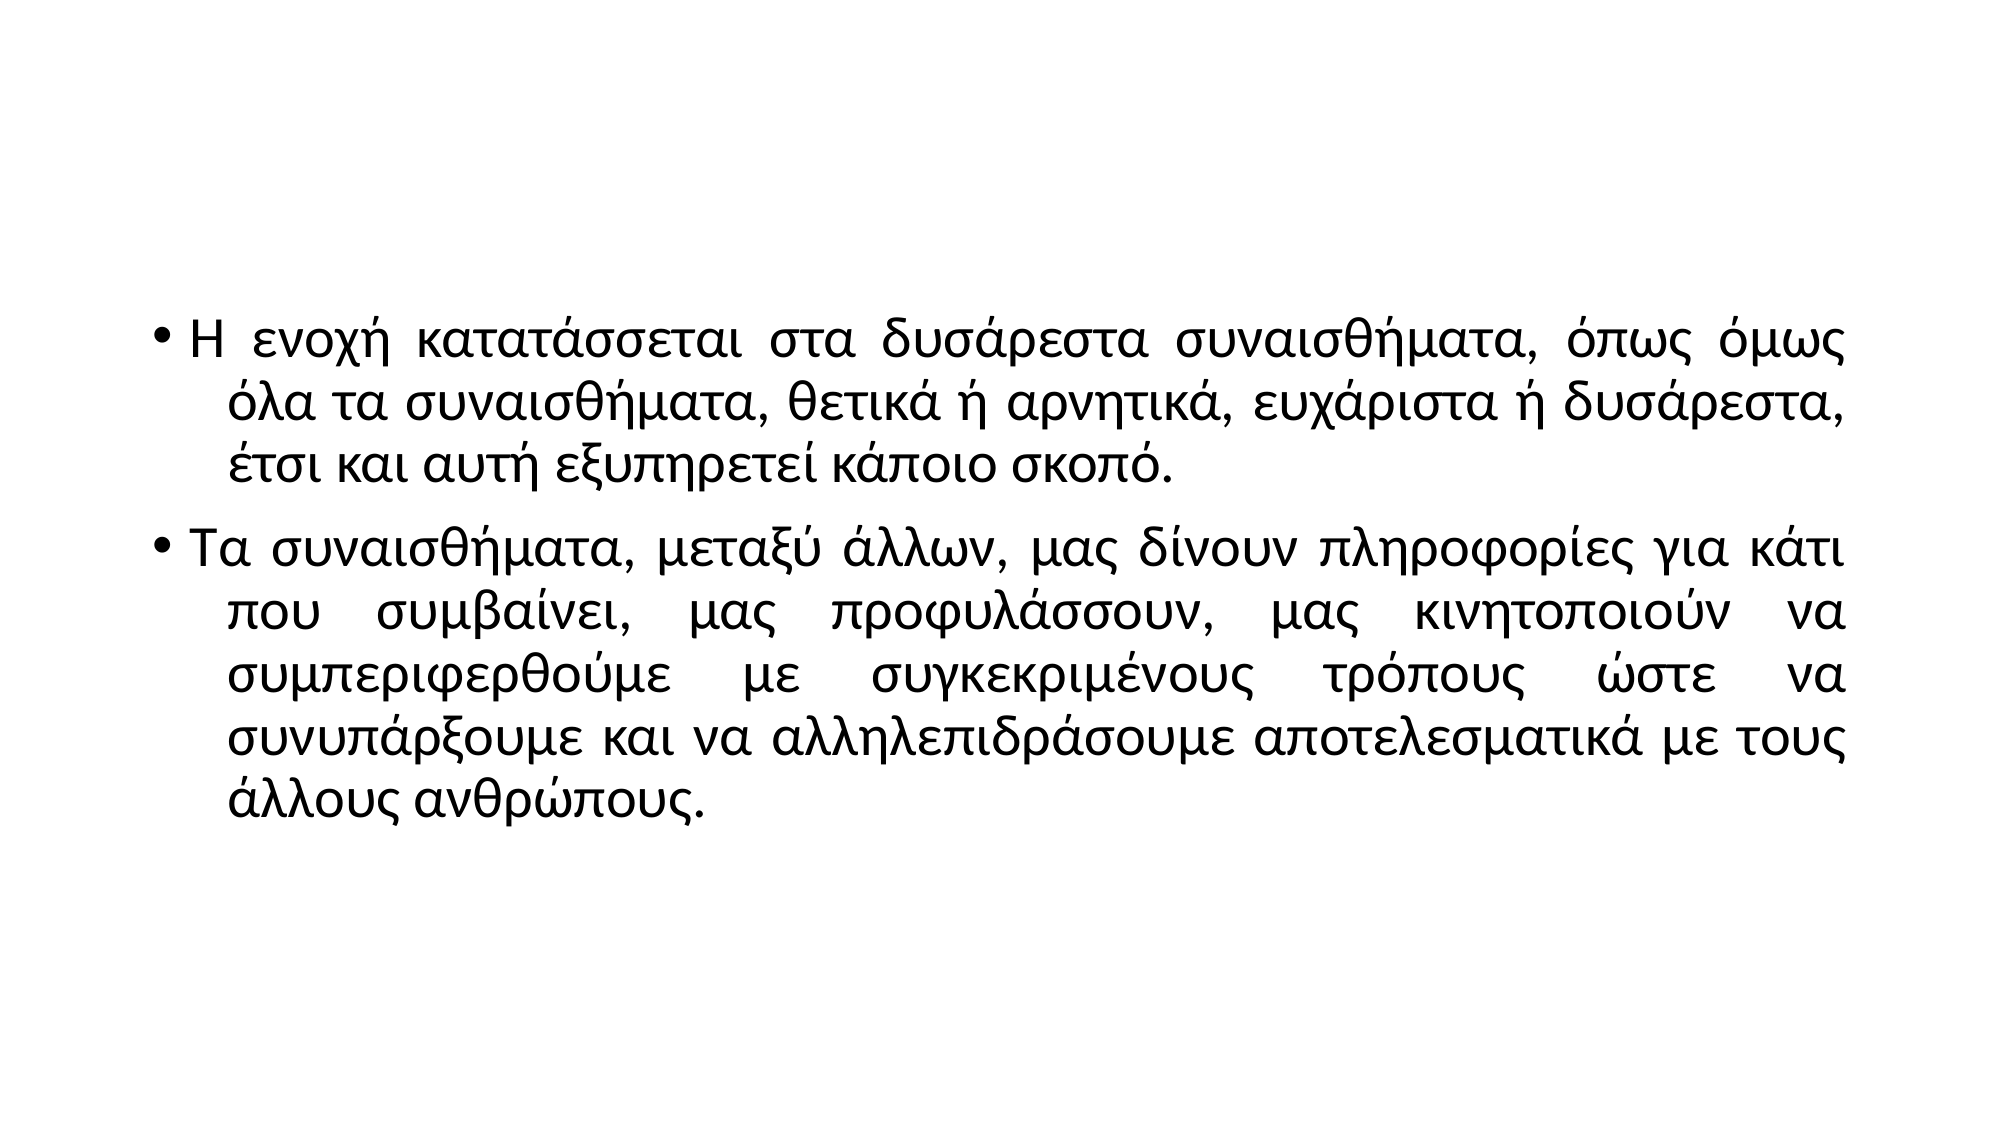

#
Η ενοχή κατατάσσεται στα δυσάρεστα συναισθήματα, όπως όμως όλα τα συναισθήματα, θετικά ή αρνητικά, ευχάριστα ή δυσάρεστα, έτσι και αυτή εξυπηρετεί κάποιο σκοπό.
Τα συναισθήματα, μεταξύ άλλων, μας δίνουν πληροφορίες για κάτι που συμβαίνει, μας προφυλάσσουν, μας κινητοποιούν να συμπεριφερθούμε με συγκεκριμένους τρόπους ώστε να συνυπάρξουμε και να αλληλεπιδράσουμε αποτελεσματικά με τους άλλους ανθρώπους.